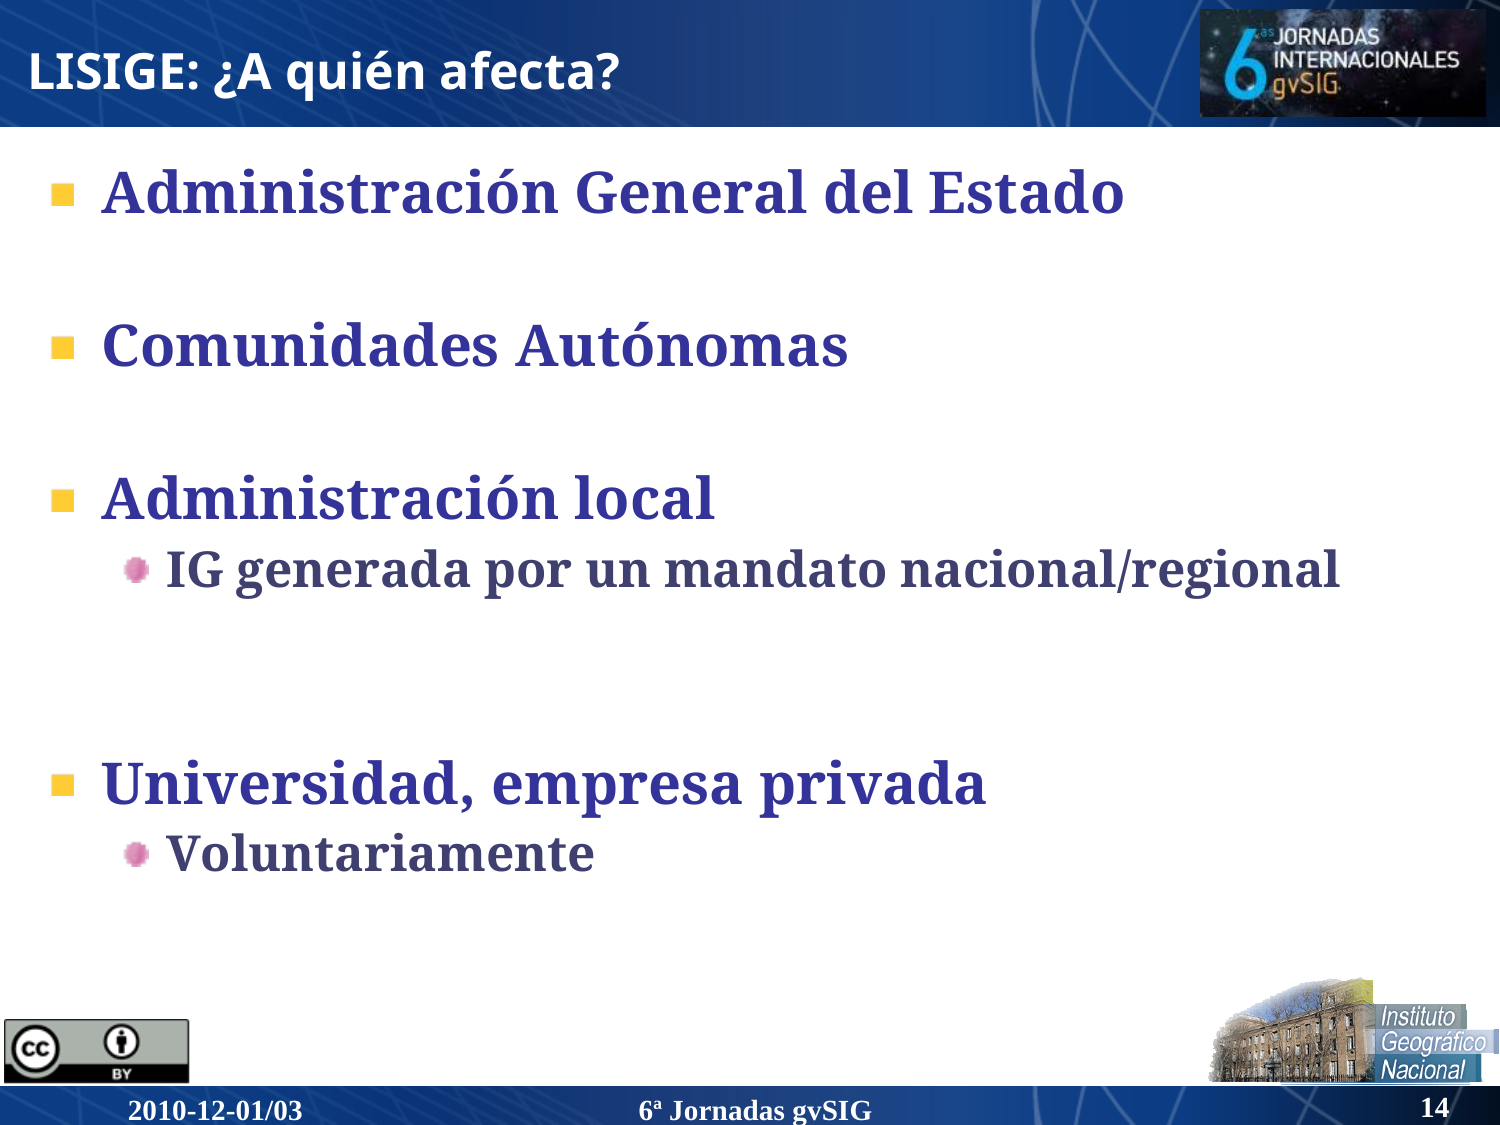

# LISIGE: ¿A quién afecta?
Administración General del Estado
Comunidades Autónomas
Administración local
IG generada por un mandato nacional/regional
Universidad, empresa privada
Voluntariamente